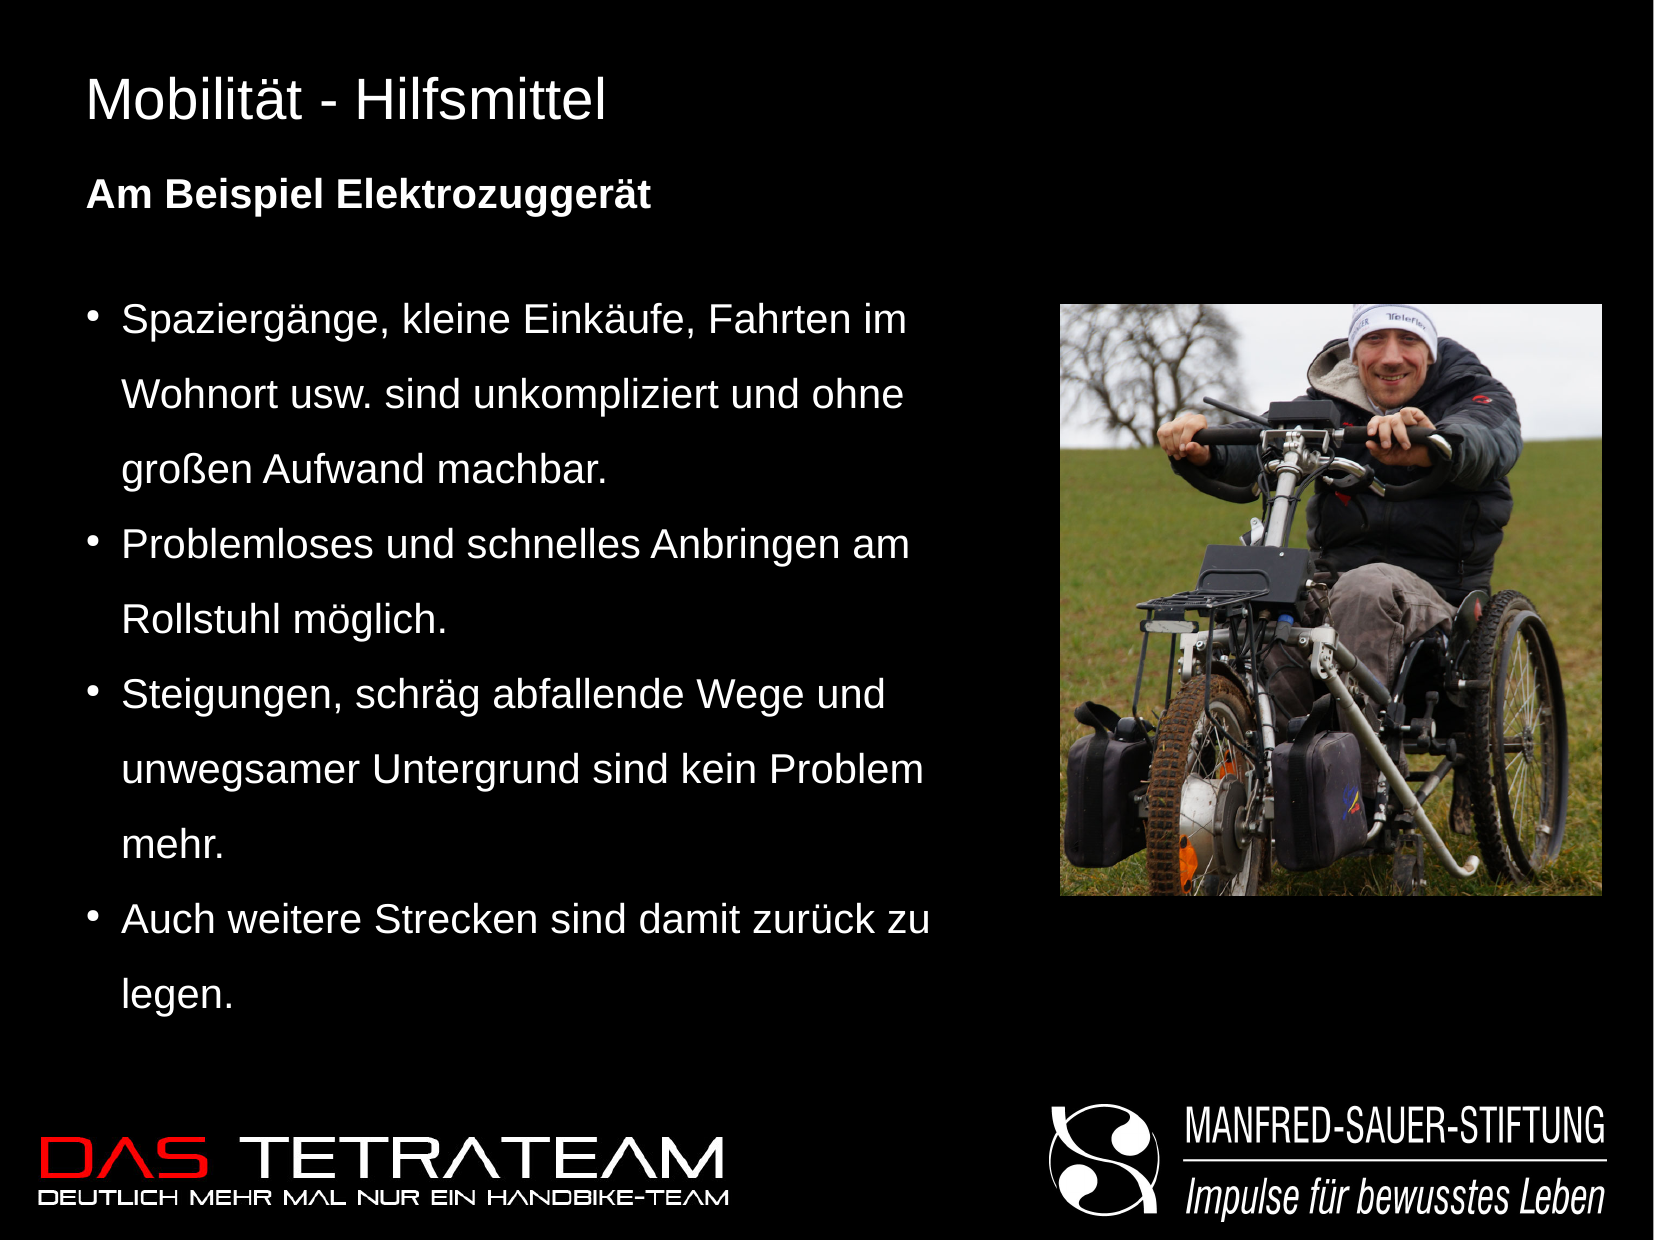

Mobilität - Hilfsmittel
Am Beispiel Elektrozuggerät
Spaziergänge, kleine Einkäufe, Fahrten im Wohnort usw. sind unkompliziert und ohne großen Aufwand machbar.
Problemloses und schnelles Anbringen am Rollstuhl möglich.
Steigungen, schräg abfallende Wege und unwegsamer Untergrund sind kein Problem
mehr.
Auch weitere Strecken sind damit zurück zu legen.